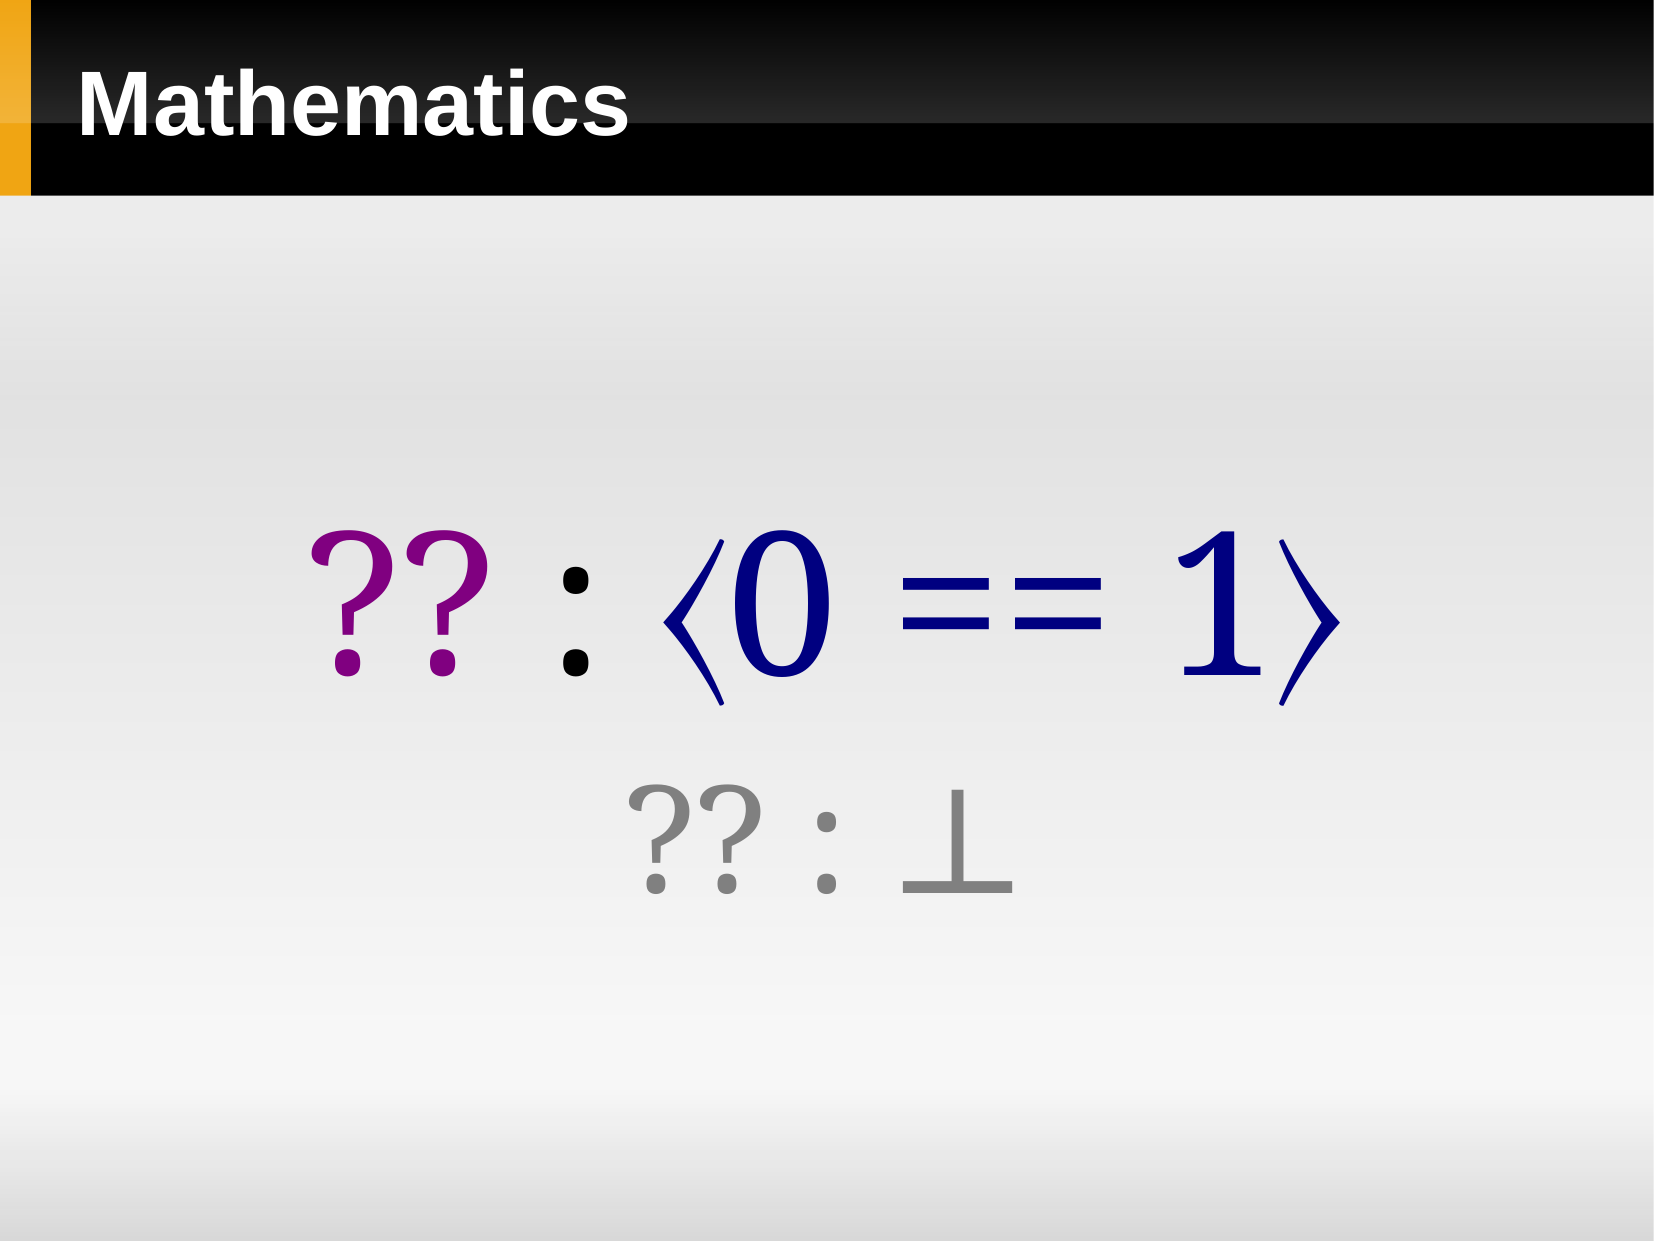

# Mathematics
?? : 〈0 == 1〉
?? : ⊥